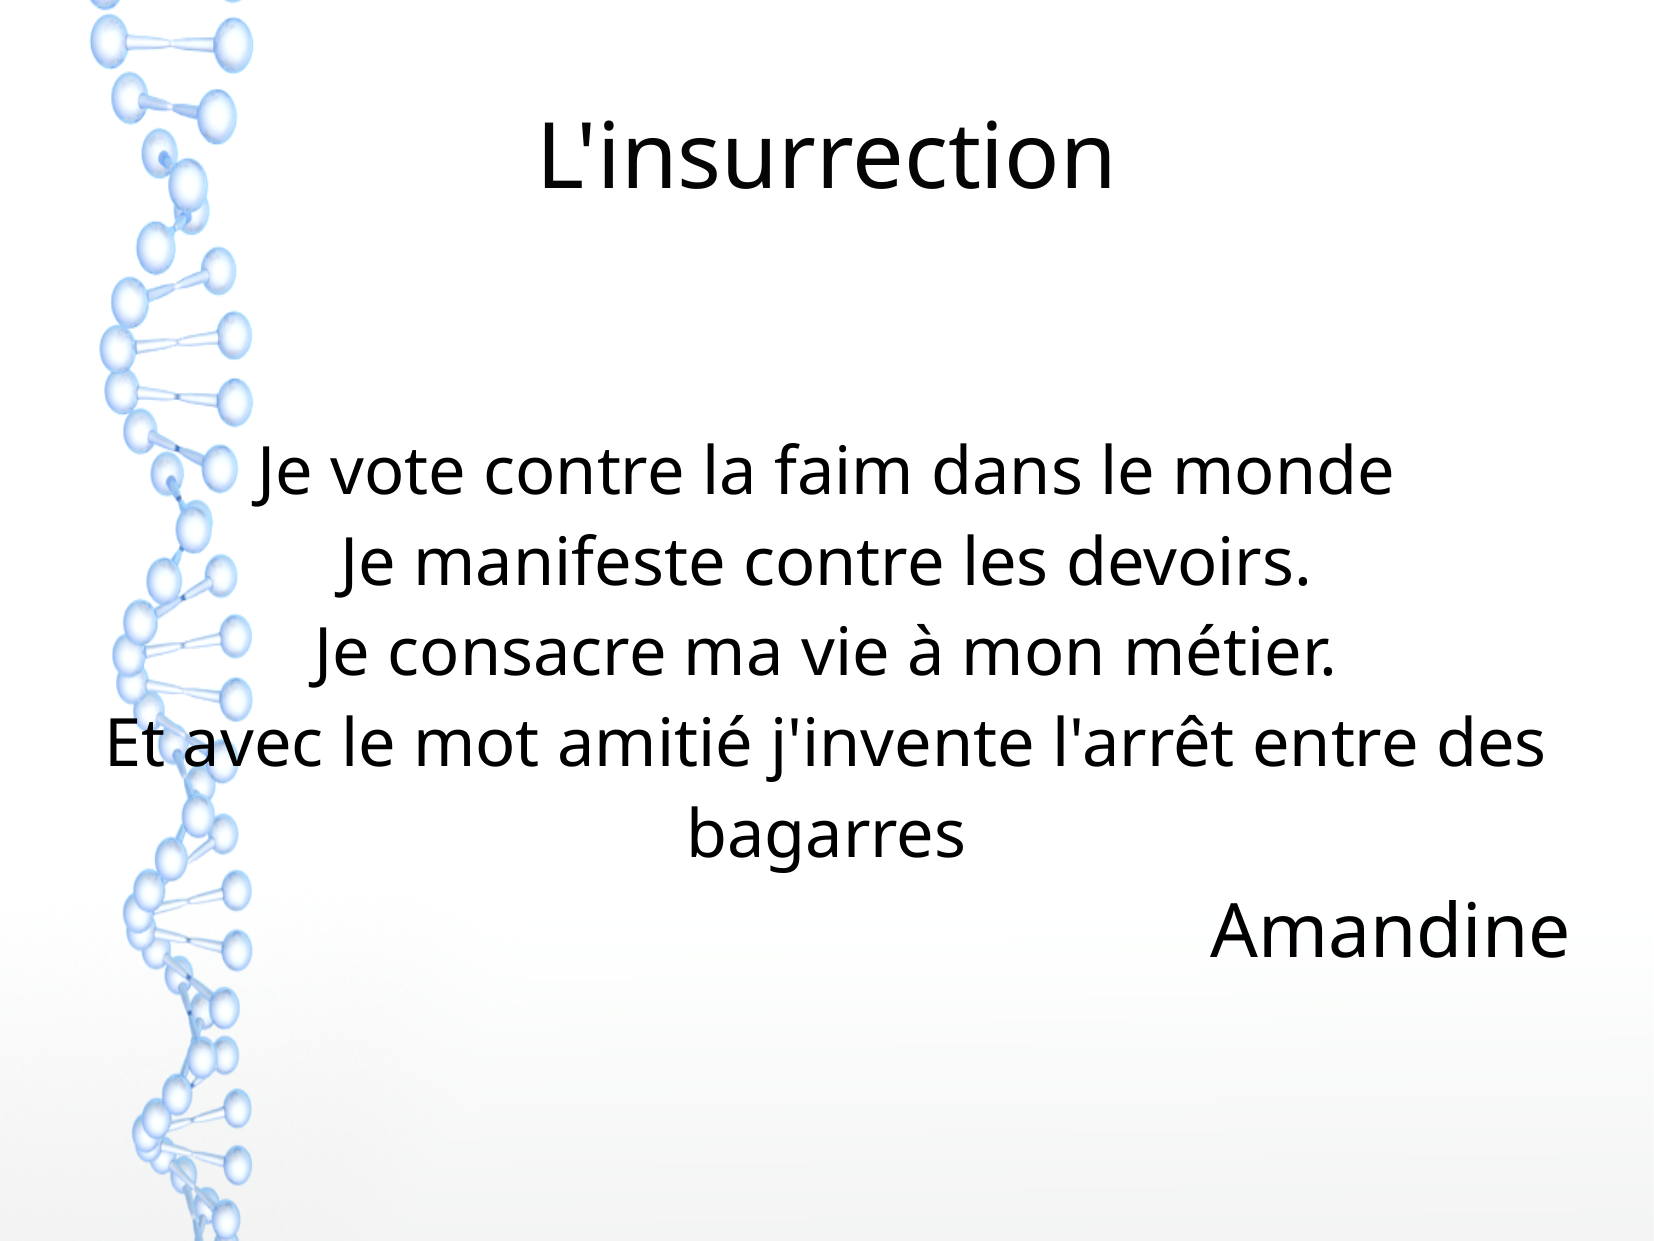

# L'insurrection
Je vote contre la faim dans le monde
Je manifeste contre les devoirs.
Je consacre ma vie à mon métier.
Et avec le mot amitié j'invente l'arrêt entre des bagarres
Amandine